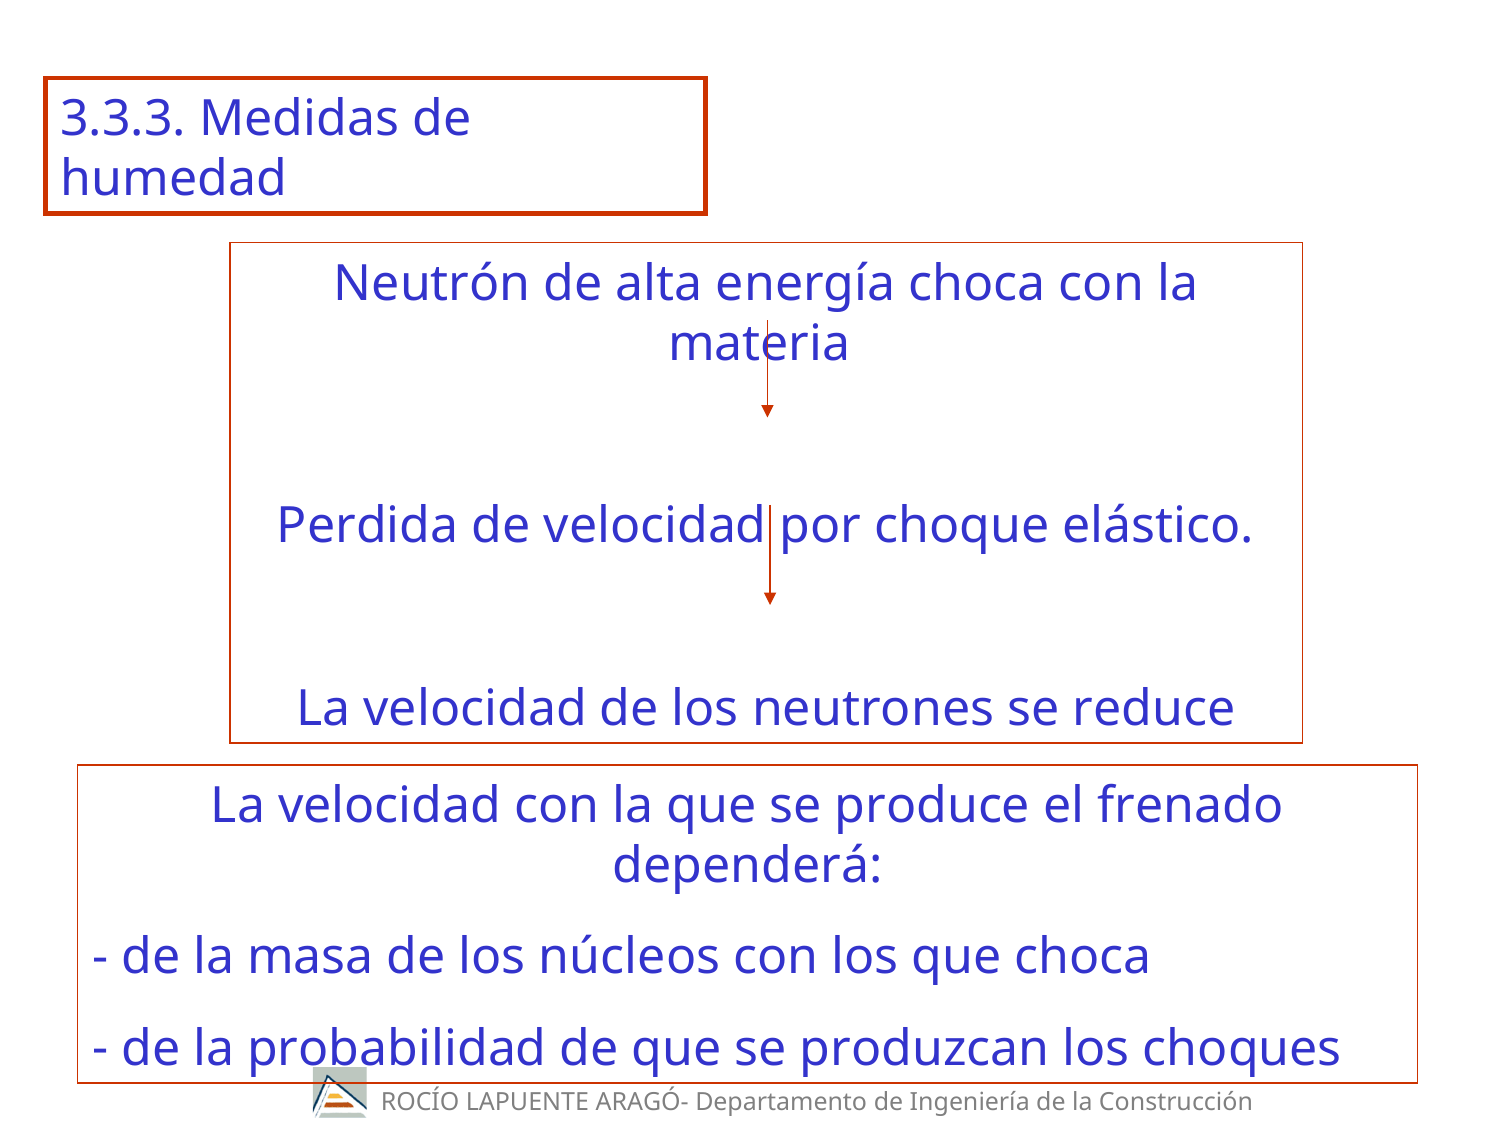

3.3.3. Medidas de humedad
Neutrón de alta energía choca con la materia
Perdida de velocidad por choque elástico.
La velocidad de los neutrones se reduce
La velocidad con la que se produce el frenado dependerá:
 de la masa de los núcleos con los que choca
 de la probabilidad de que se produzcan los choques